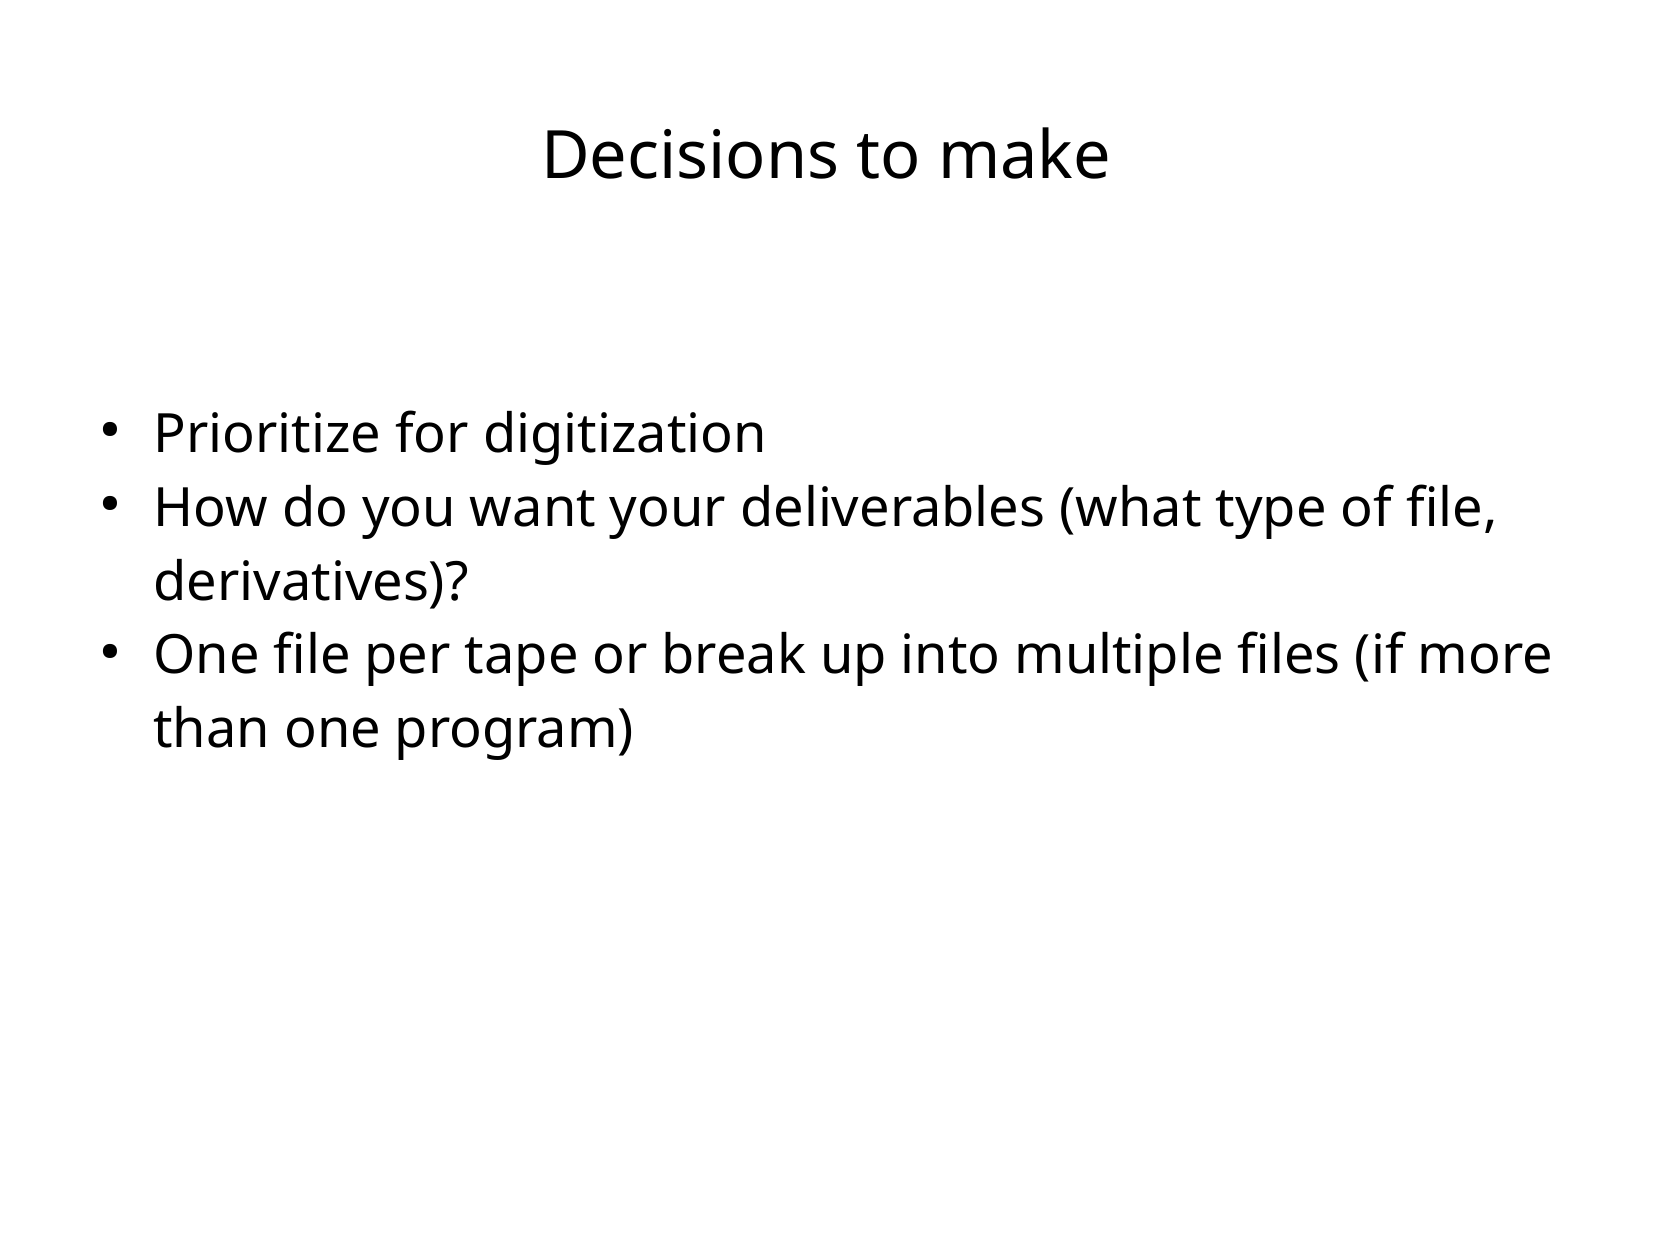

# Prioritize for digitization
How do you want your deliverables (what type of file, derivatives)?
One file per tape or break up into multiple files (if more than one program)
Decisions to make